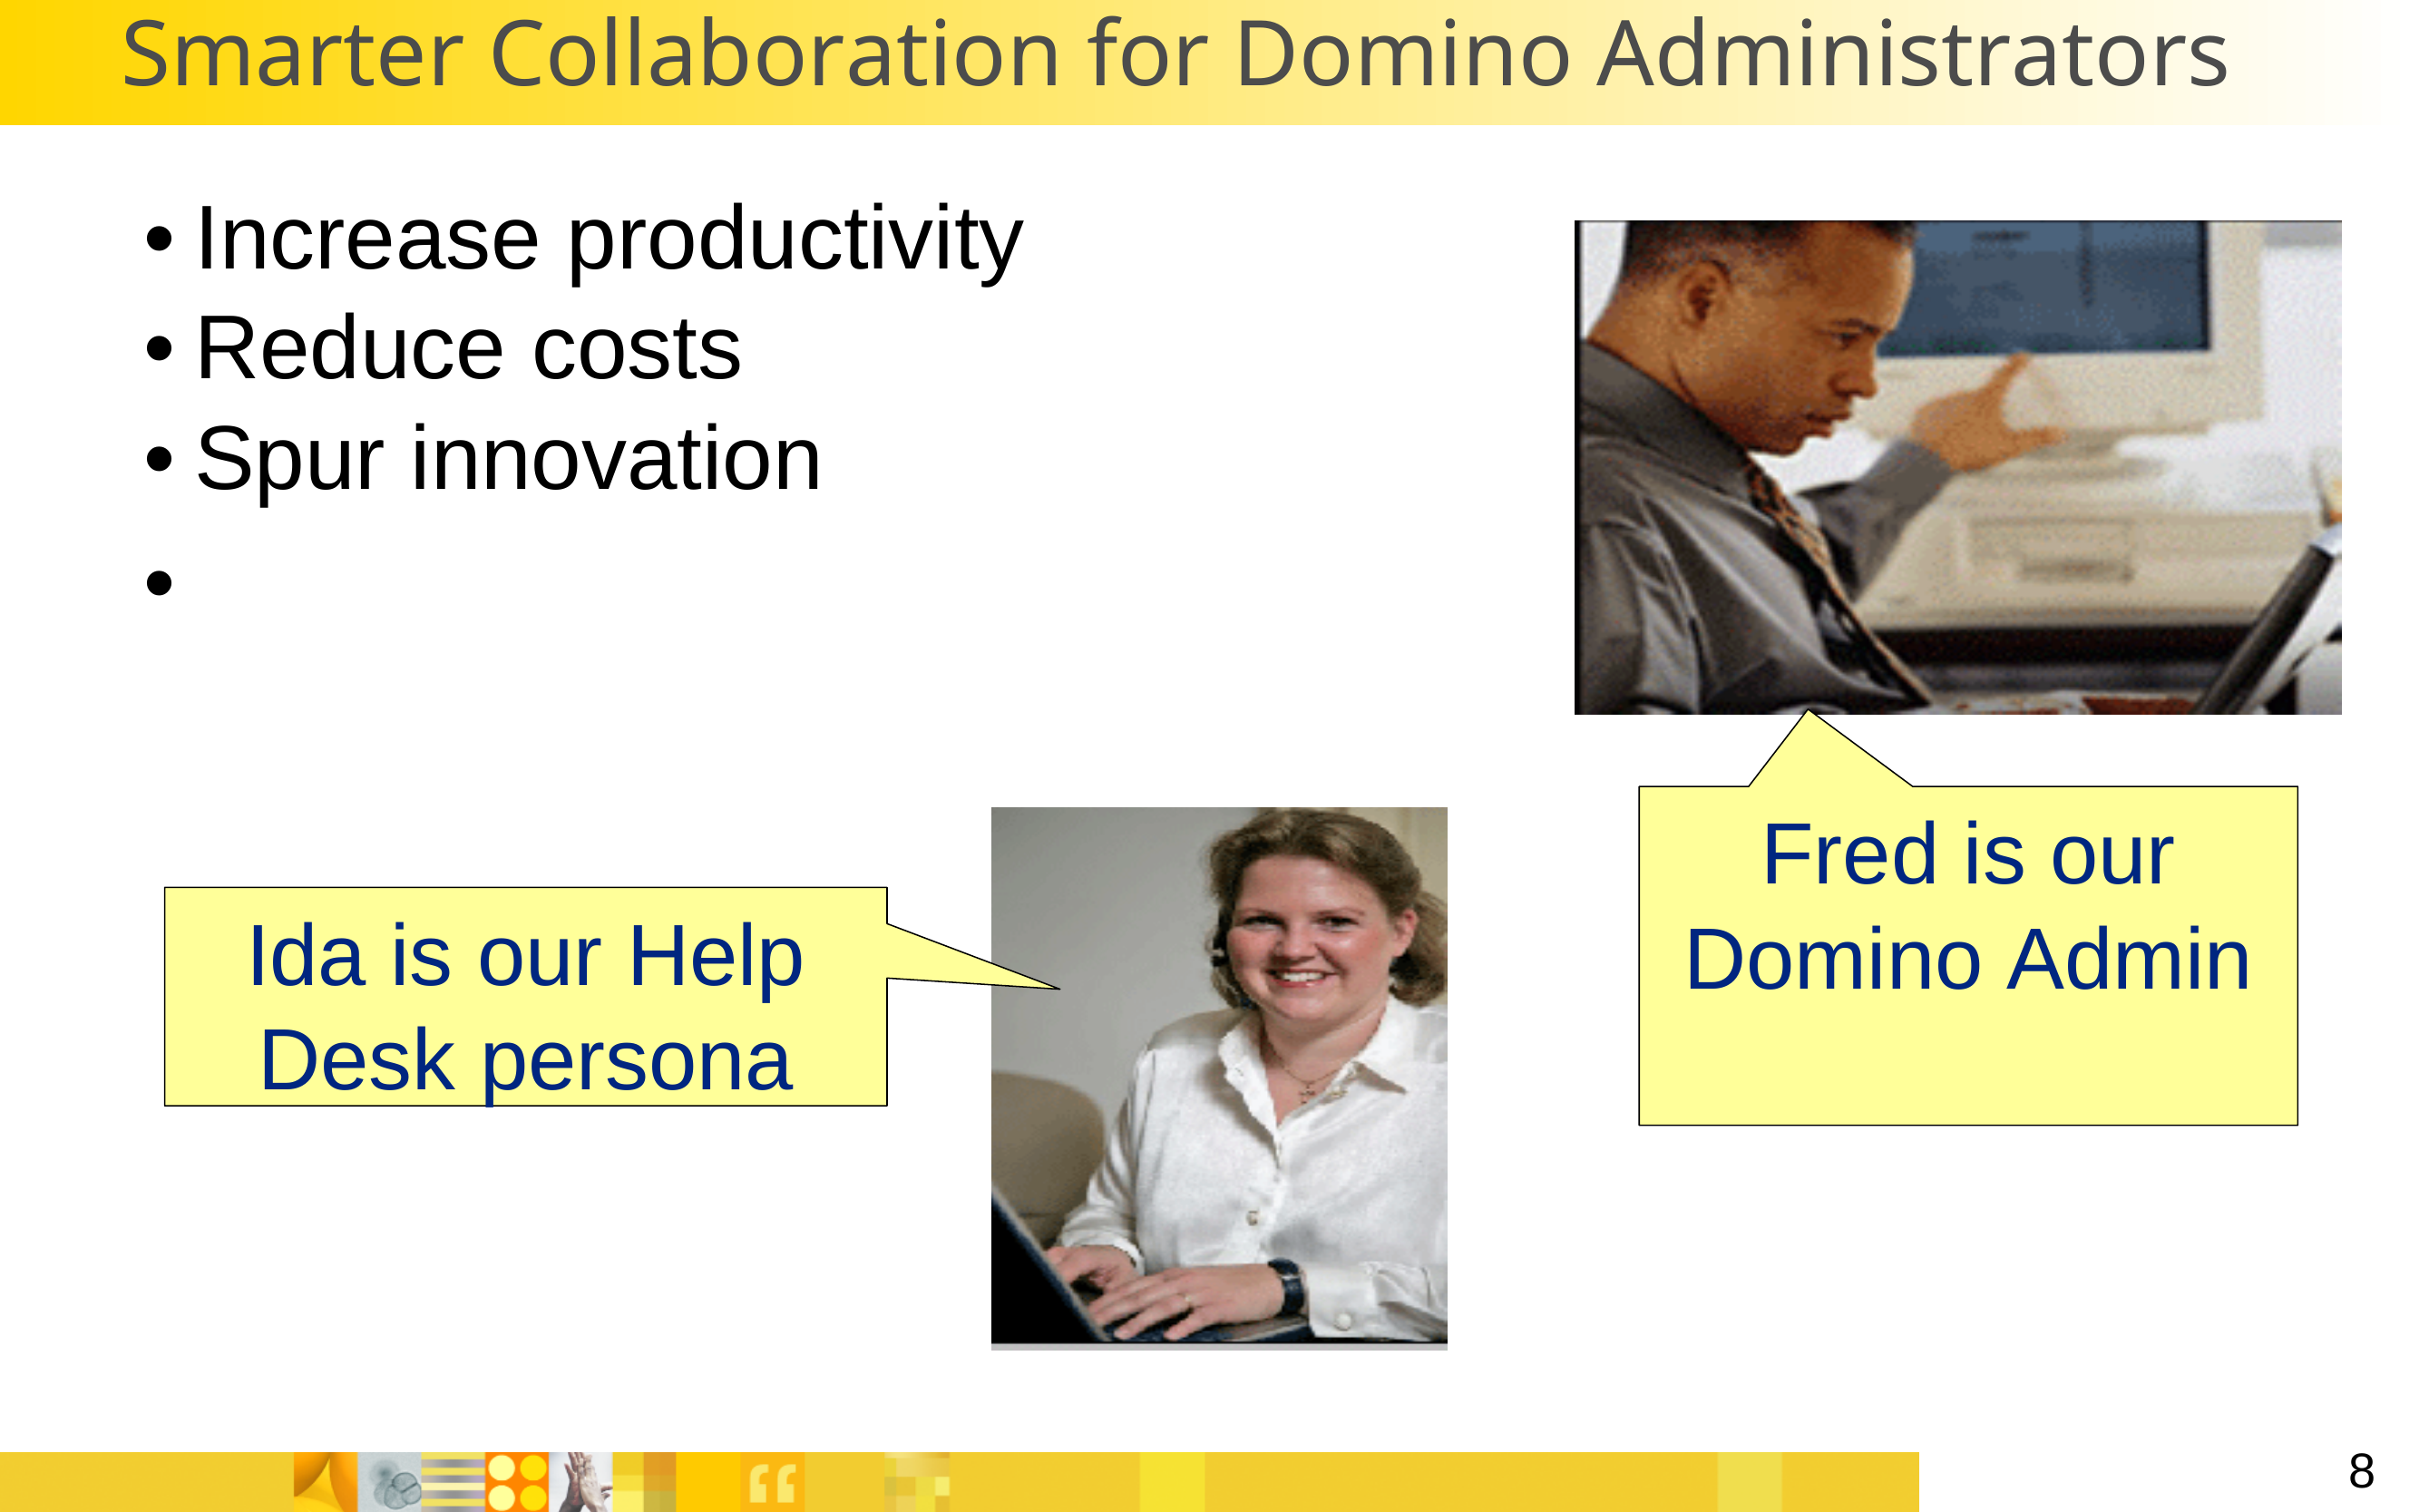

# Smarter Collaboration for Domino Administrators
Increase productivity
Reduce costs
Spur innovation
Fred is our Domino Admin
Ida is our Help Desk persona